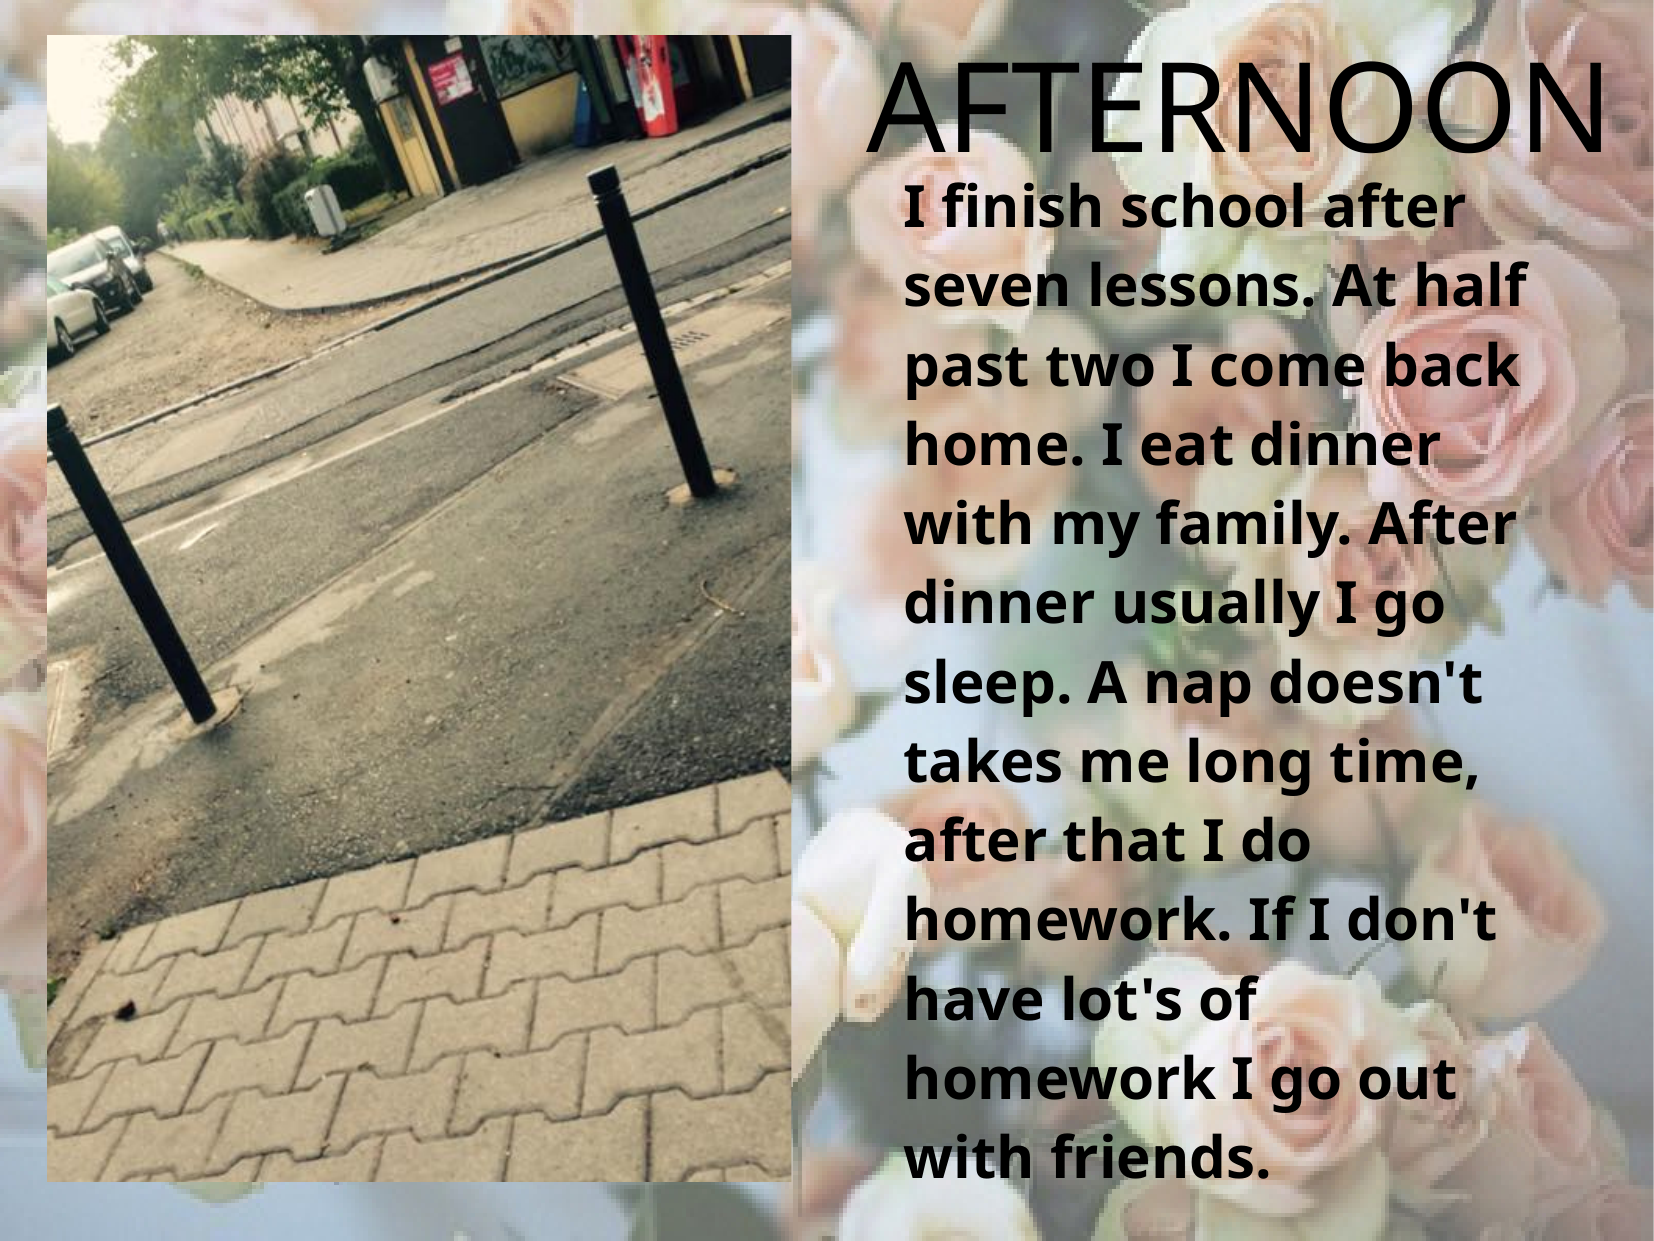

# AFTERNOON
I finish school after seven lessons. At half past two I come back home. I eat dinner with my family. After dinner usually I go sleep. A nap doesn't takes me long time, after that I do homework. If I don't have lot's of homework I go out with friends.